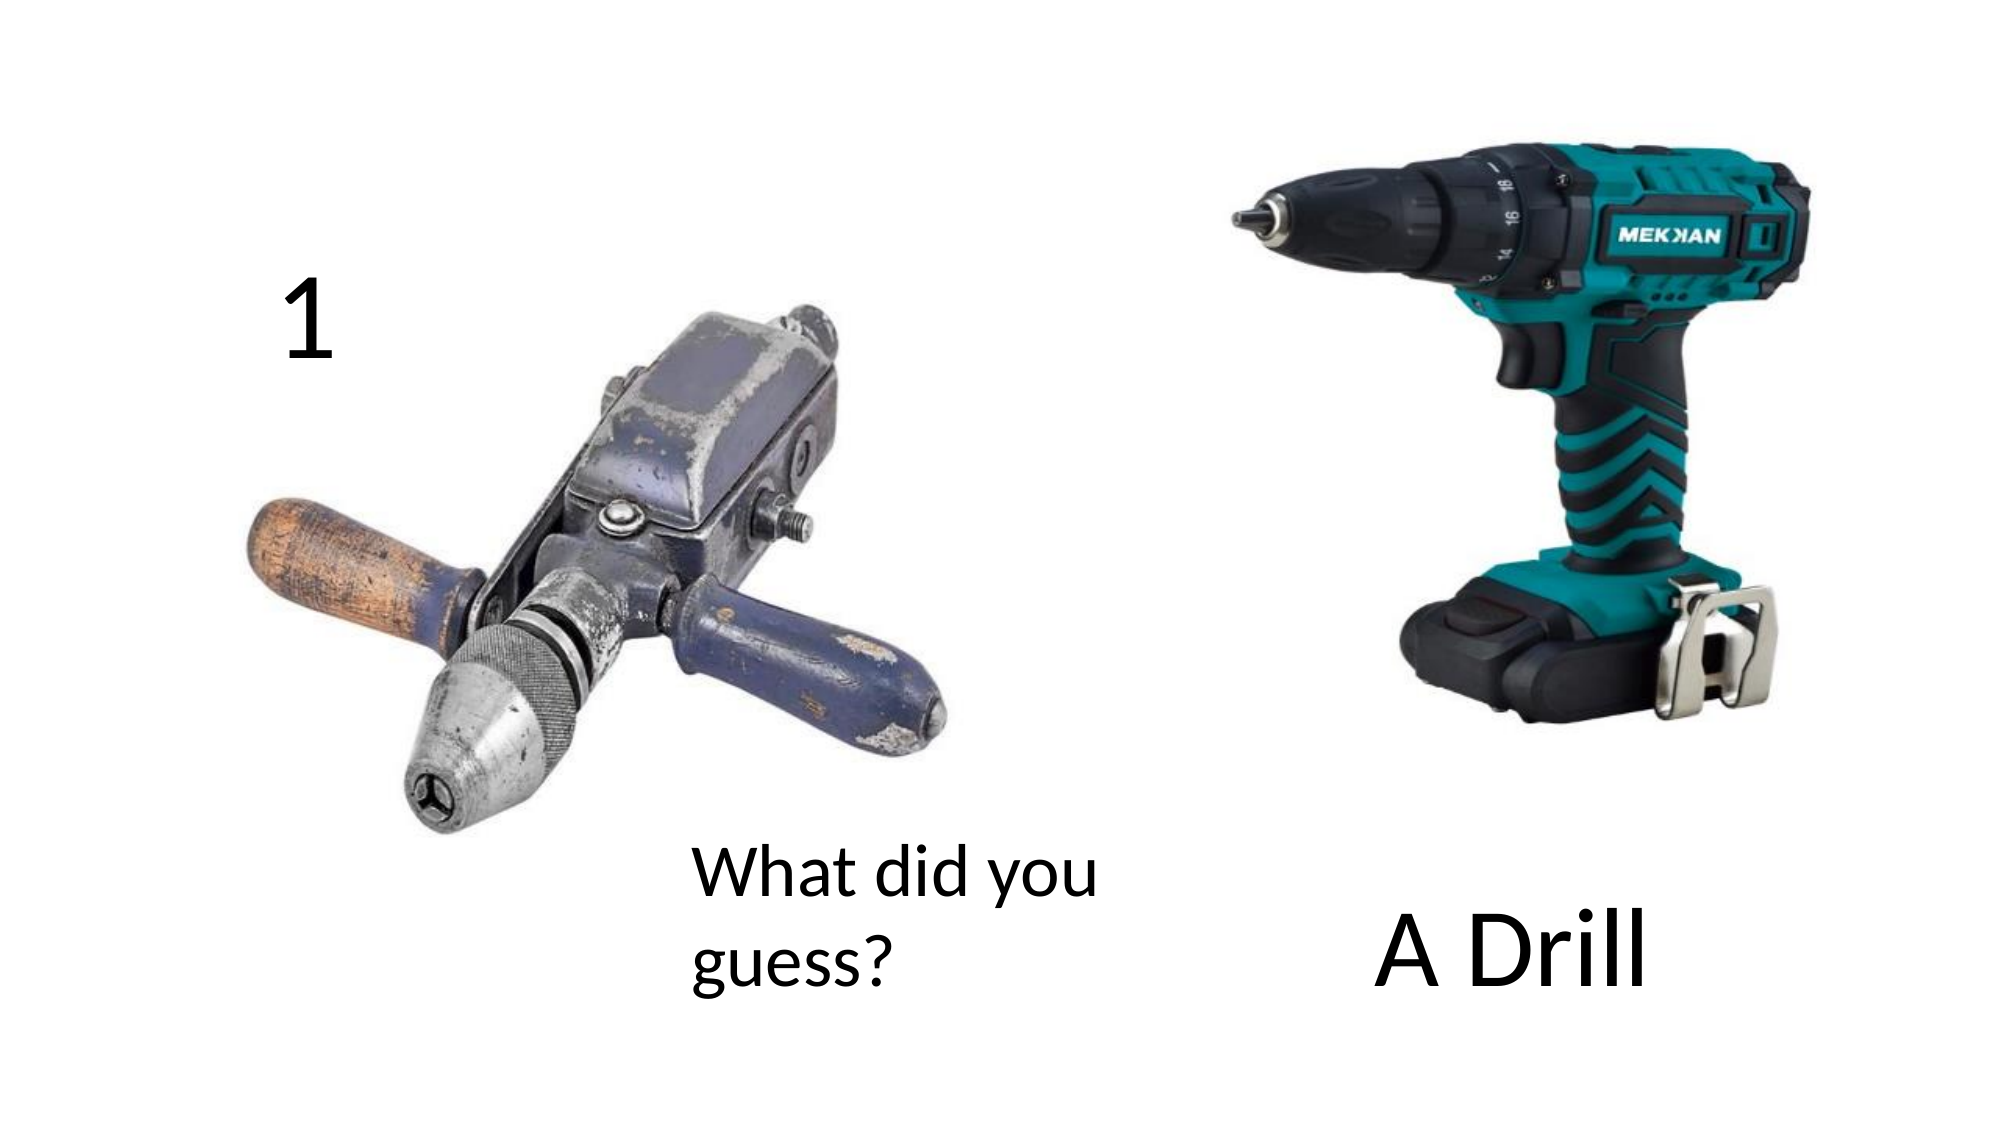

1
What did you guess?
A Drill